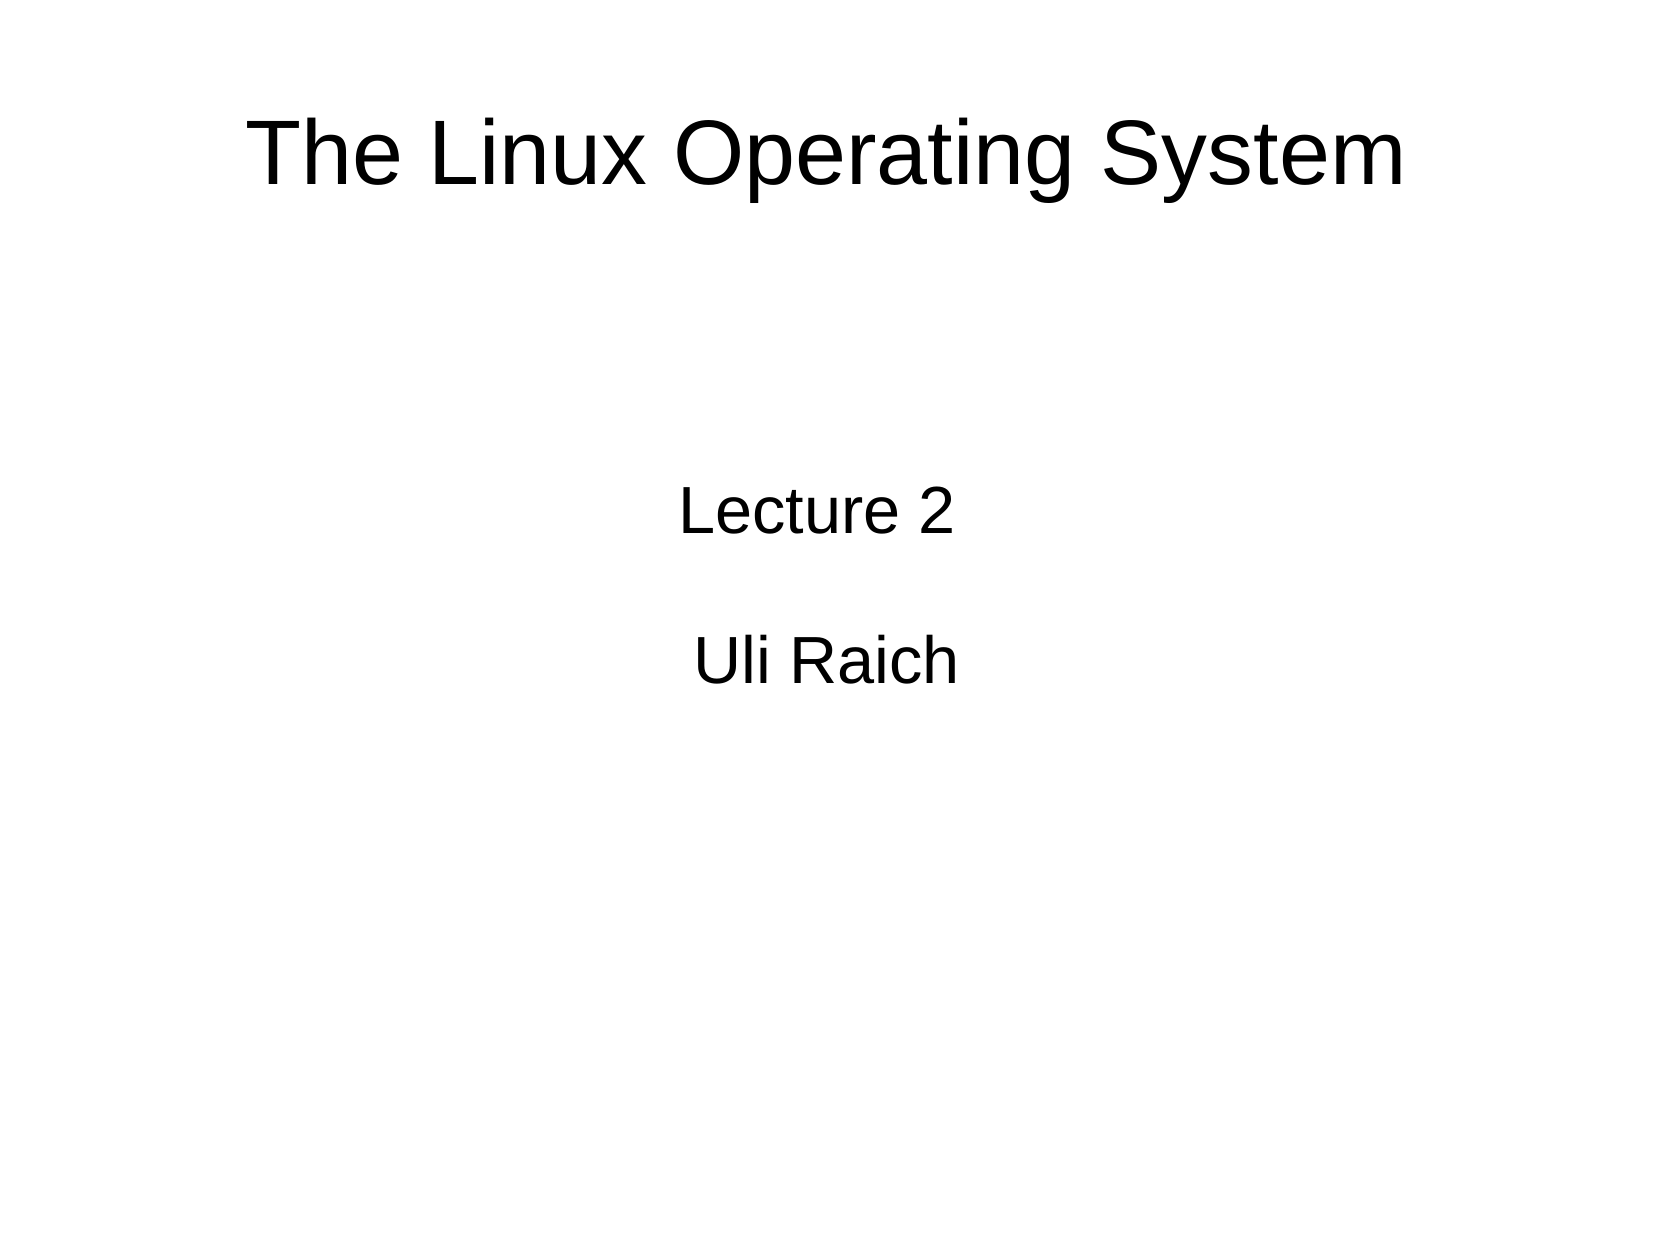

# The Linux Operating System
Lecture 2
Uli Raich